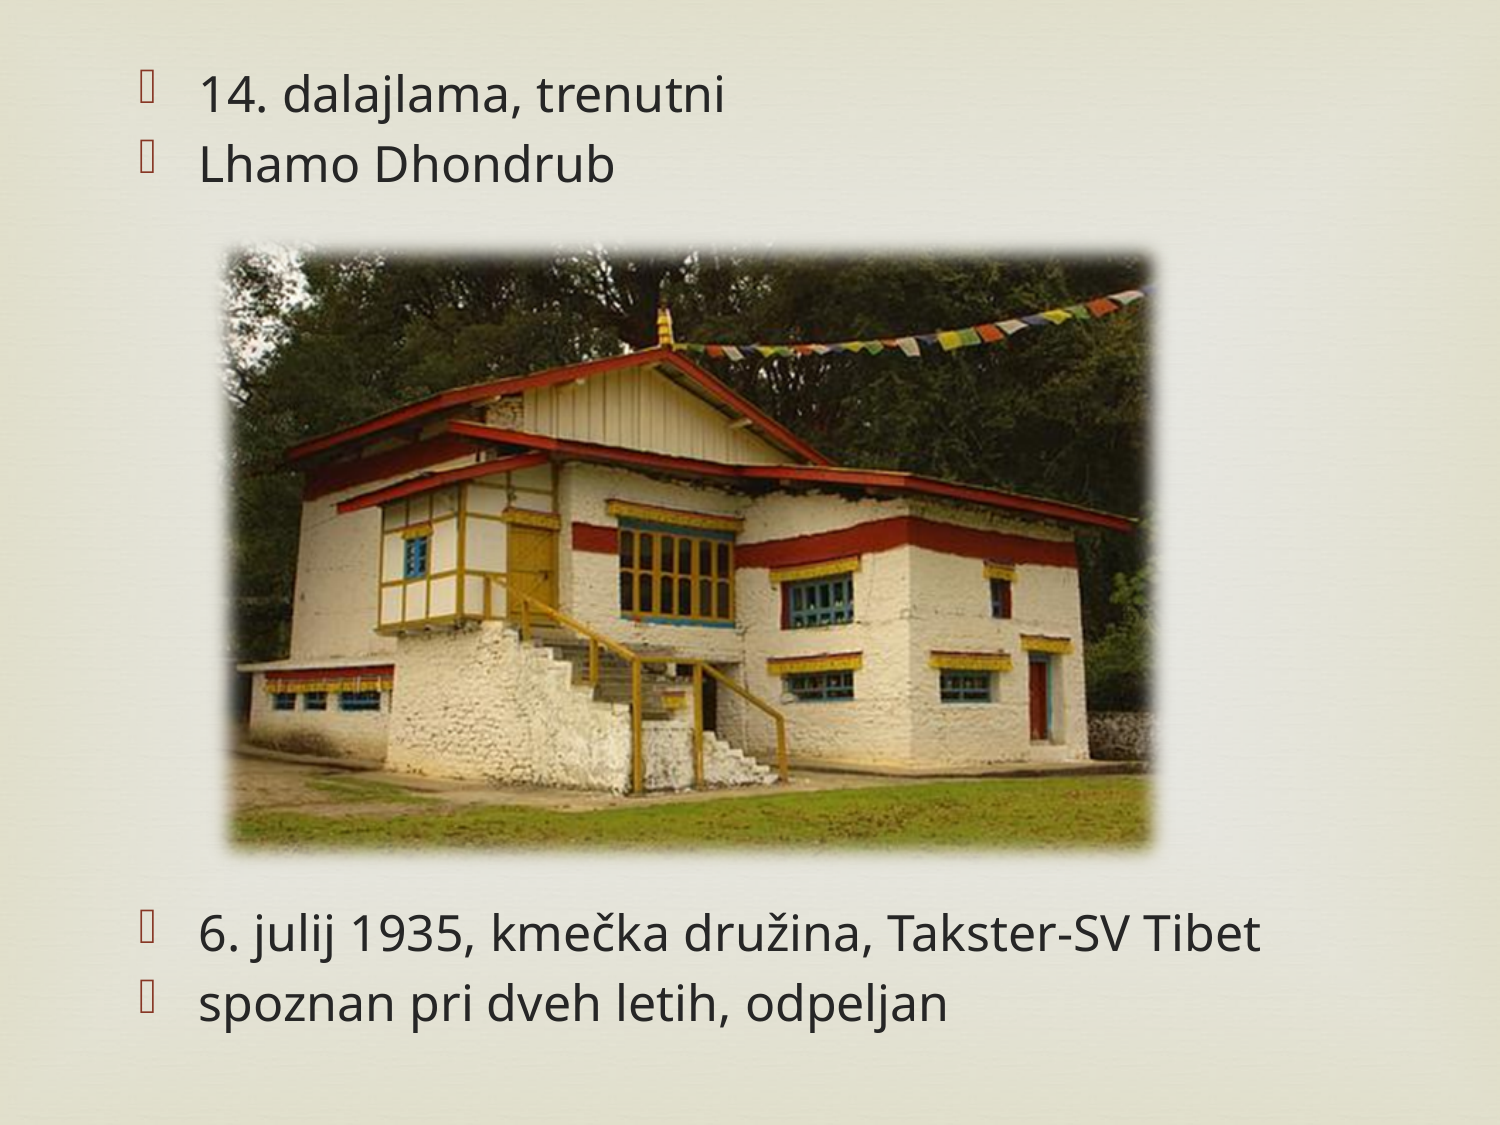

14. dalajlama, trenutni
Lhamo Dhondrub
6. julij 1935, kmečka družina, Takster-SV Tibet
spoznan pri dveh letih, odpeljan